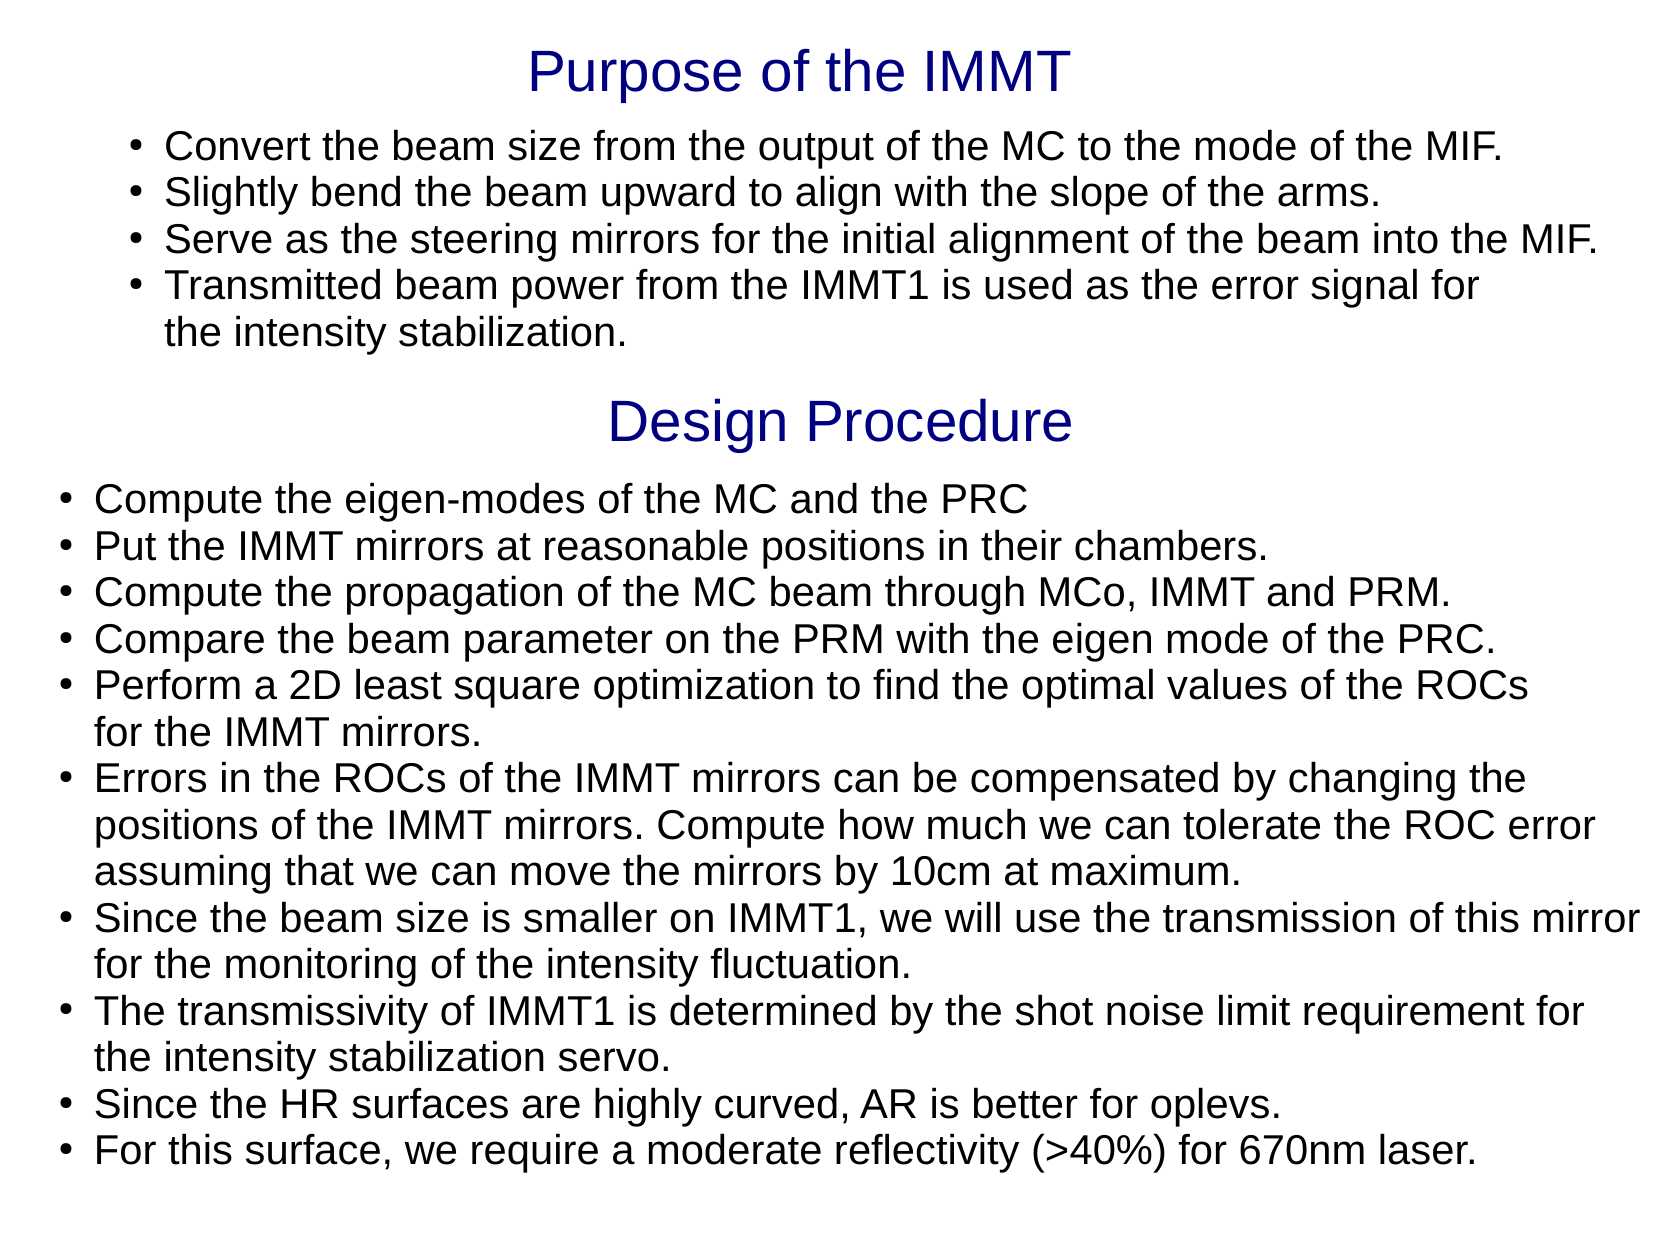

Purpose of the IMMT
Convert the beam size from the output of the MC to the mode of the MIF.
Slightly bend the beam upward to align with the slope of the arms.
Serve as the steering mirrors for the initial alignment of the beam into the MIF.
Transmitted beam power from the IMMT1 is used as the error signal for
the intensity stabilization.
Design Procedure
Compute the eigen-modes of the MC and the PRC
Put the IMMT mirrors at reasonable positions in their chambers.
Compute the propagation of the MC beam through MCo, IMMT and PRM.
Compare the beam parameter on the PRM with the eigen mode of the PRC.
Perform a 2D least square optimization to find the optimal values of the ROCs
for the IMMT mirrors.
Errors in the ROCs of the IMMT mirrors can be compensated by changing the
positions of the IMMT mirrors. Compute how much we can tolerate the ROC error
assuming that we can move the mirrors by 10cm at maximum.
Since the beam size is smaller on IMMT1, we will use the transmission of this mirror
for the monitoring of the intensity fluctuation.
The transmissivity of IMMT1 is determined by the shot noise limit requirement for
the intensity stabilization servo.
Since the HR surfaces are highly curved, AR is better for oplevs.
For this surface, we require a moderate reflectivity (>40%) for 670nm laser.